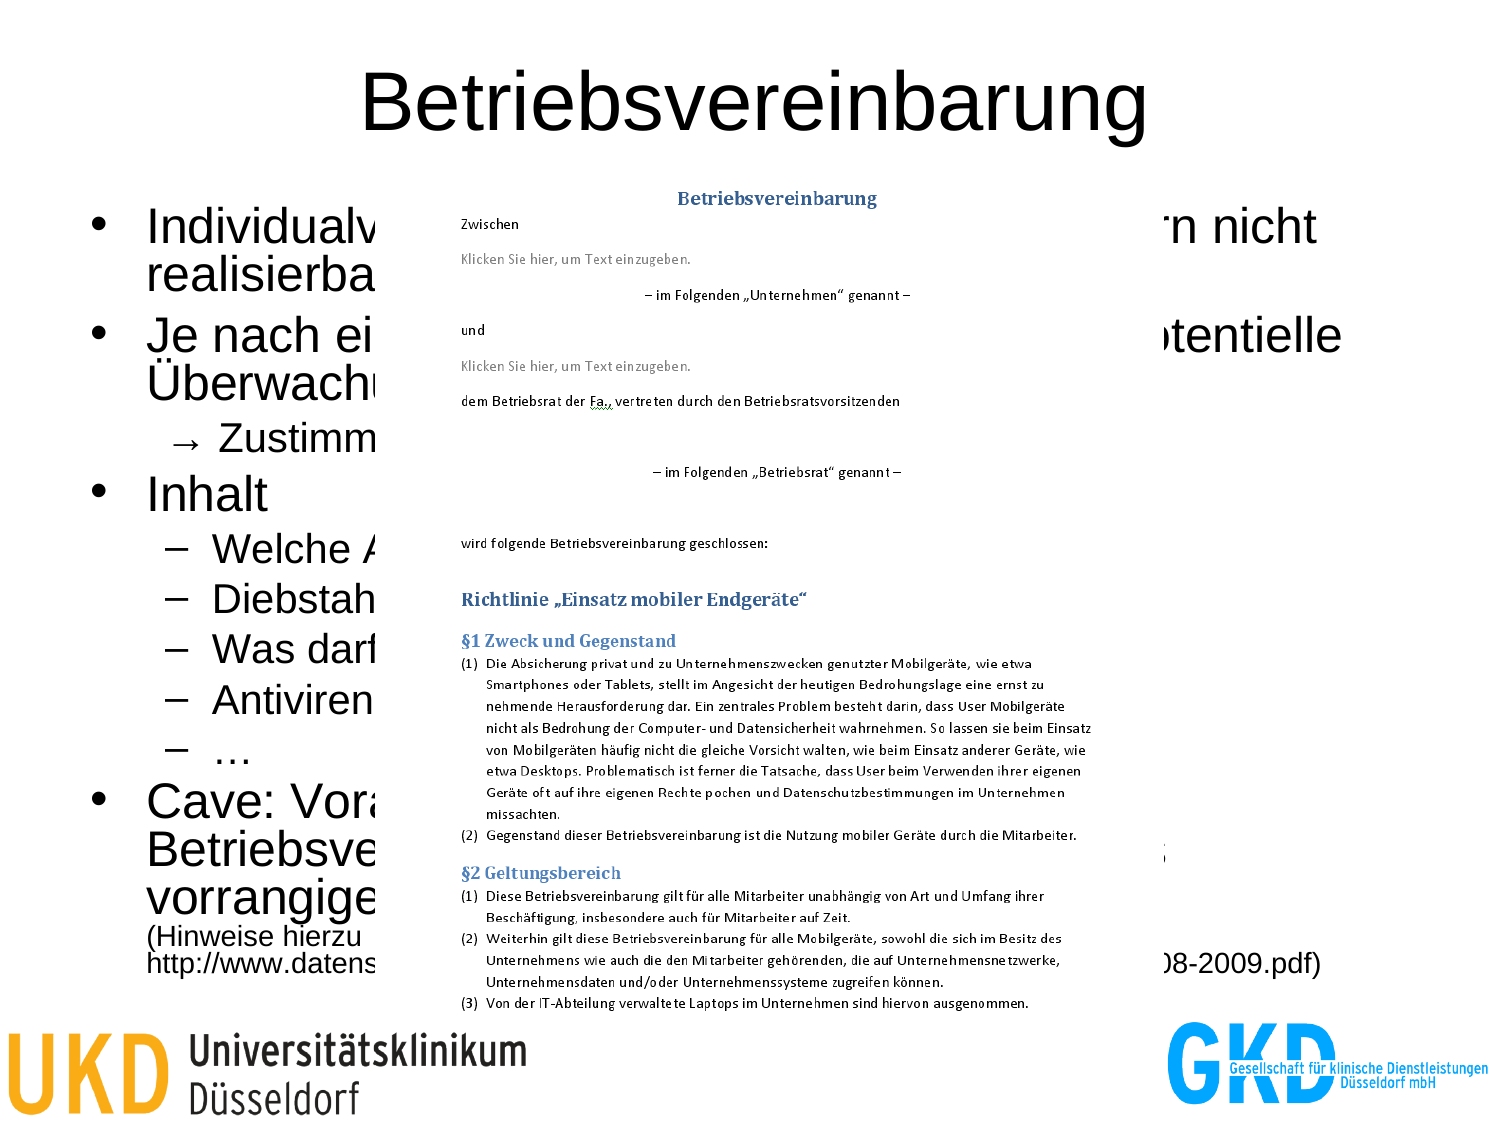

# Betriebsvereinbarung
Individualvereinbarung mit einzelnen Benutzern nicht realisierbar
Je nach eingesetzter Managementsoftware potentielle Überwachungsmöglichkeit
→ Zustimmungspflichtig Betriebsrat/Personalrat
Inhalt
Welche Apps?
Diebstahlsicherung / Vorgehen bei Verlust
Was darf wo gespeichert werden?
Antivirenprogramm
…
Cave: Voraussetzungen beachten, damit Betriebsvereinbarung datenschutzrechtlich als vorrangige Rechtsvorschrift gilt
(Hinweise hierzu unter http://www.datenschutz-hamburg.de/uploads/media/22._Taetigkeitsbericht_2008-2009.pdf)